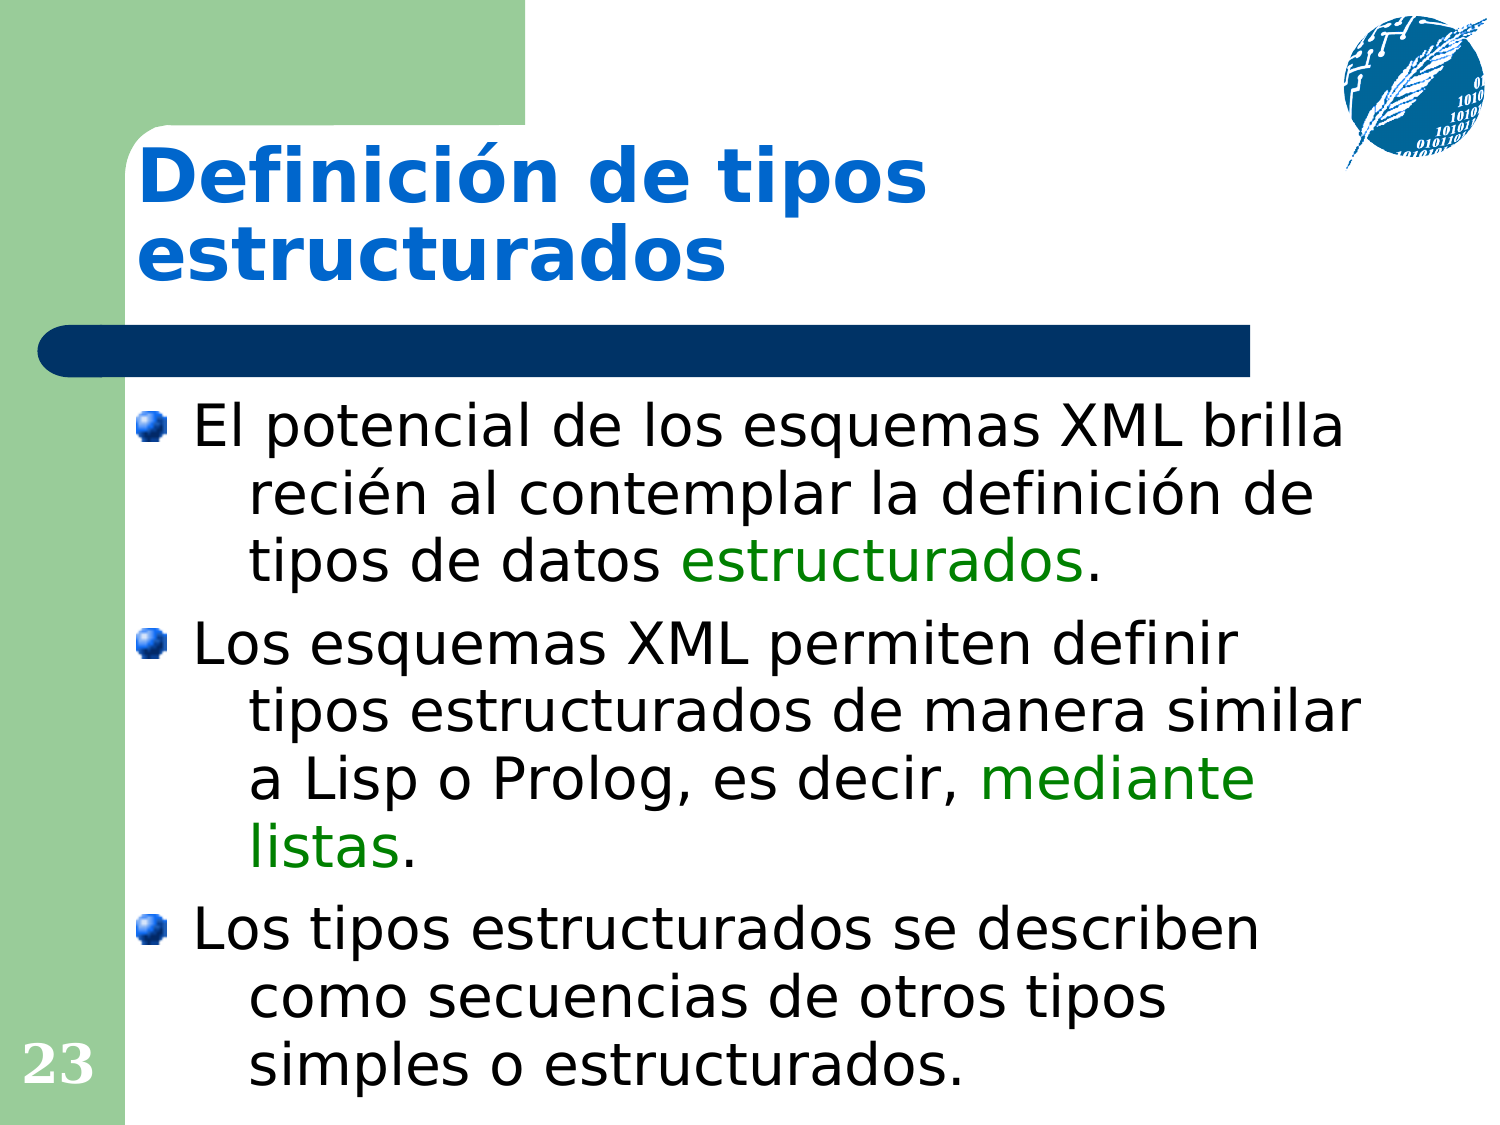

# Definición de tipos estructurados
El potencial de los esquemas XML brilla recién al contemplar la definición de tipos de datos estructurados.
Los esquemas XML permiten definir tipos estructurados de manera similar a Lisp o Prolog, es decir, mediante listas.
Los tipos estructurados se describen como secuencias de otros tipos simples o estructurados.
23